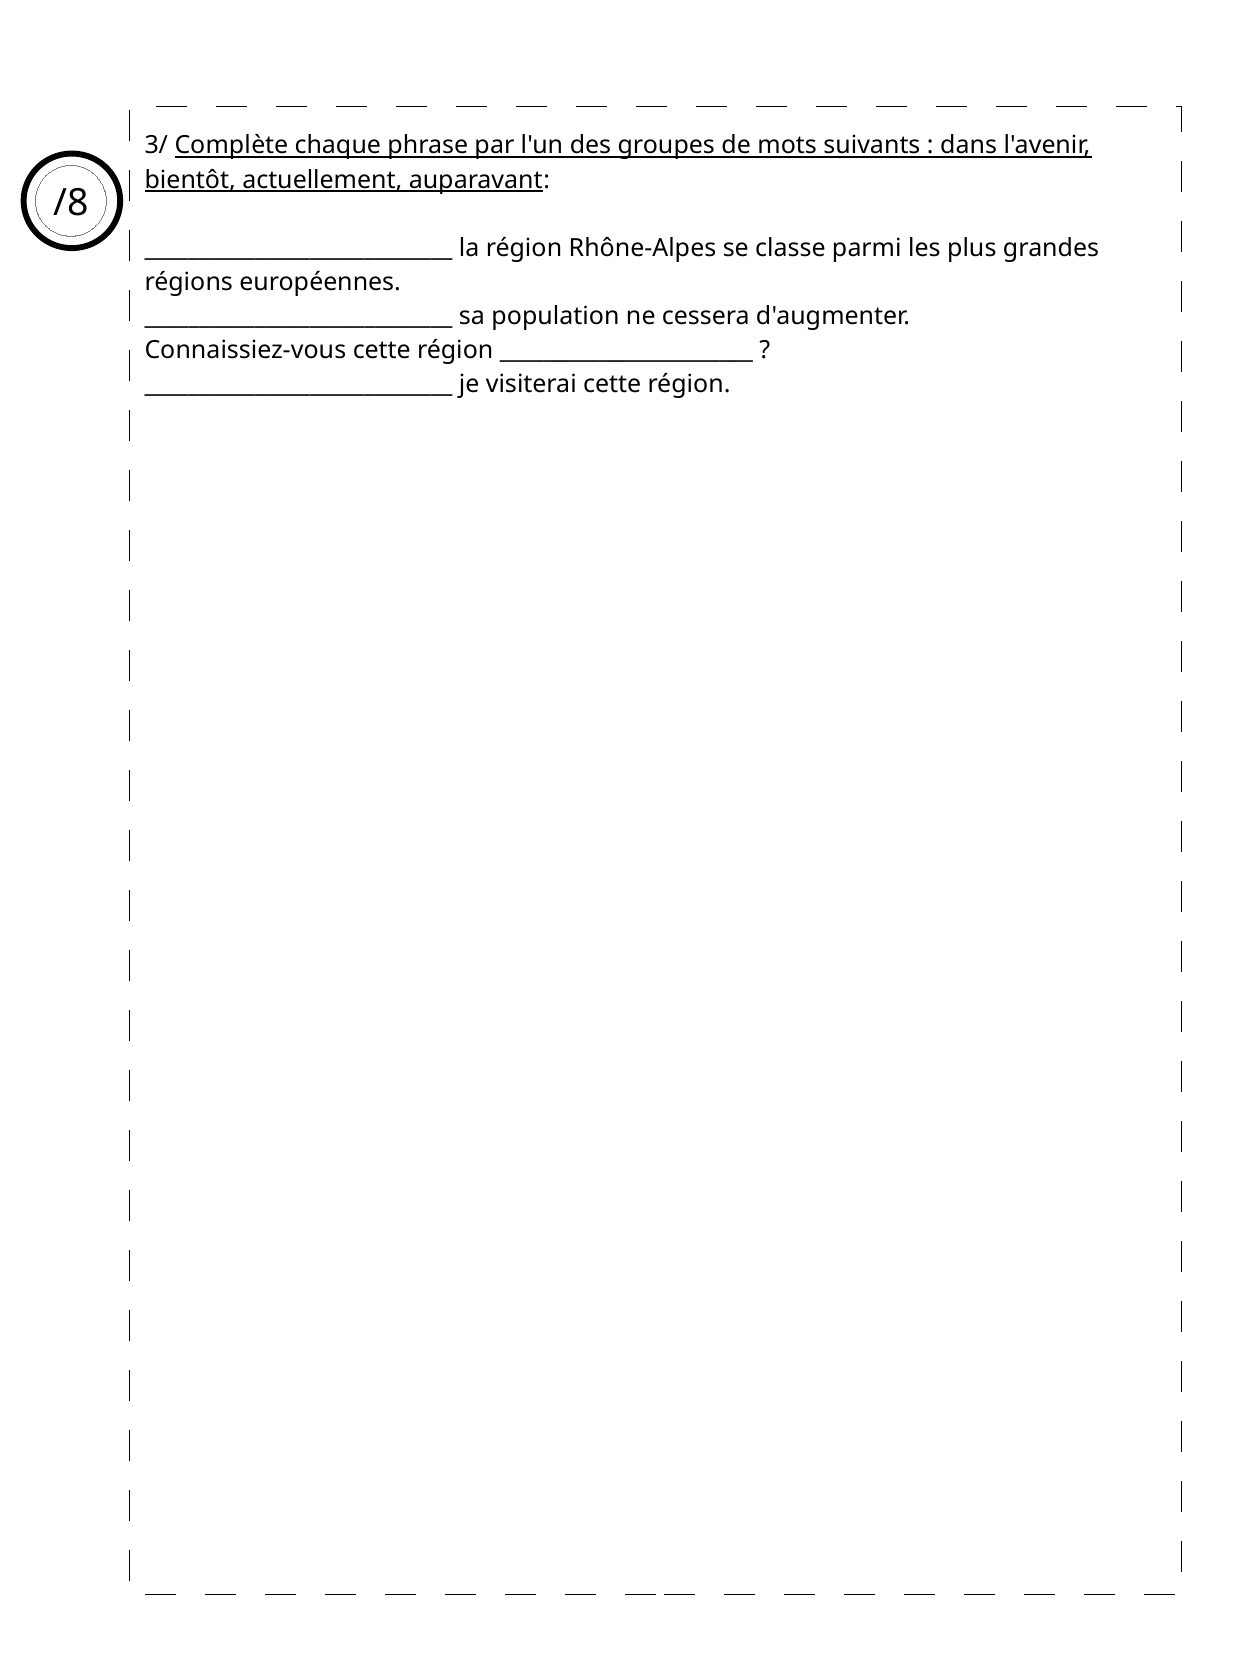

3/ Complète chaque phrase par l'un des groupes de mots suivants : dans l'avenir, bientôt, actuellement, auparavant:
____________________________ la région Rhône-Alpes se classe parmi les plus grandes régions européennes.
____________________________ sa population ne cessera d'augmenter.
Connaissiez-vous cette région _______________________ ?
____________________________ je visiterai cette région.
/8